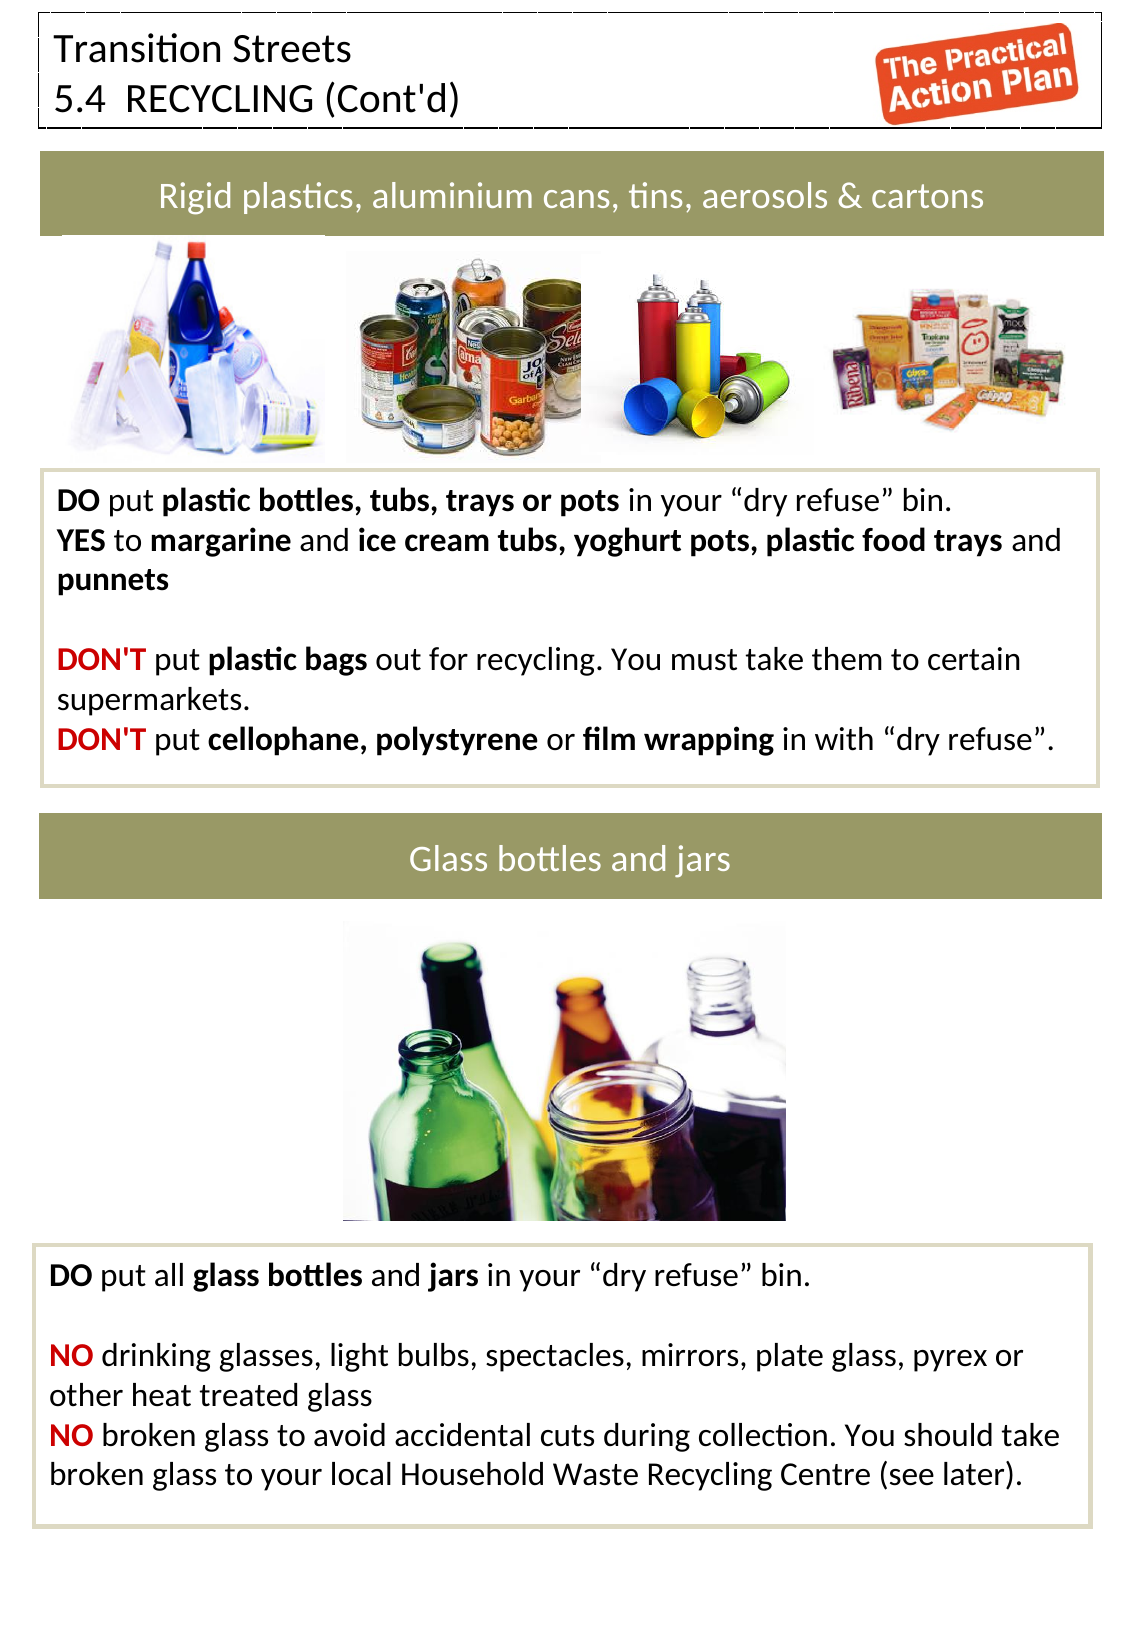

Transition Streets
5.4 RECYCLING (Cont'd)
Rigid plastics, aluminium cans, tins, aerosols & cartons
DO put plastic bottles, tubs, trays or pots in your “dry refuse” bin.
YES to margarine and ice cream tubs, yoghurt pots, plastic food trays and punnets
DON'T put plastic bags out for recycling. You must take them to certain supermarkets.
DON'T put cellophane, polystyrene or film wrapping in with “dry refuse”.
Glass bottles and jars
DO put all glass bottles and jars in your “dry refuse” bin.
NO drinking glasses, light bulbs, spectacles, mirrors, plate glass, pyrex or other heat treated glass
NO broken glass to avoid accidental cuts during collection. You should take broken glass to your local Household Waste Recycling Centre (see later).